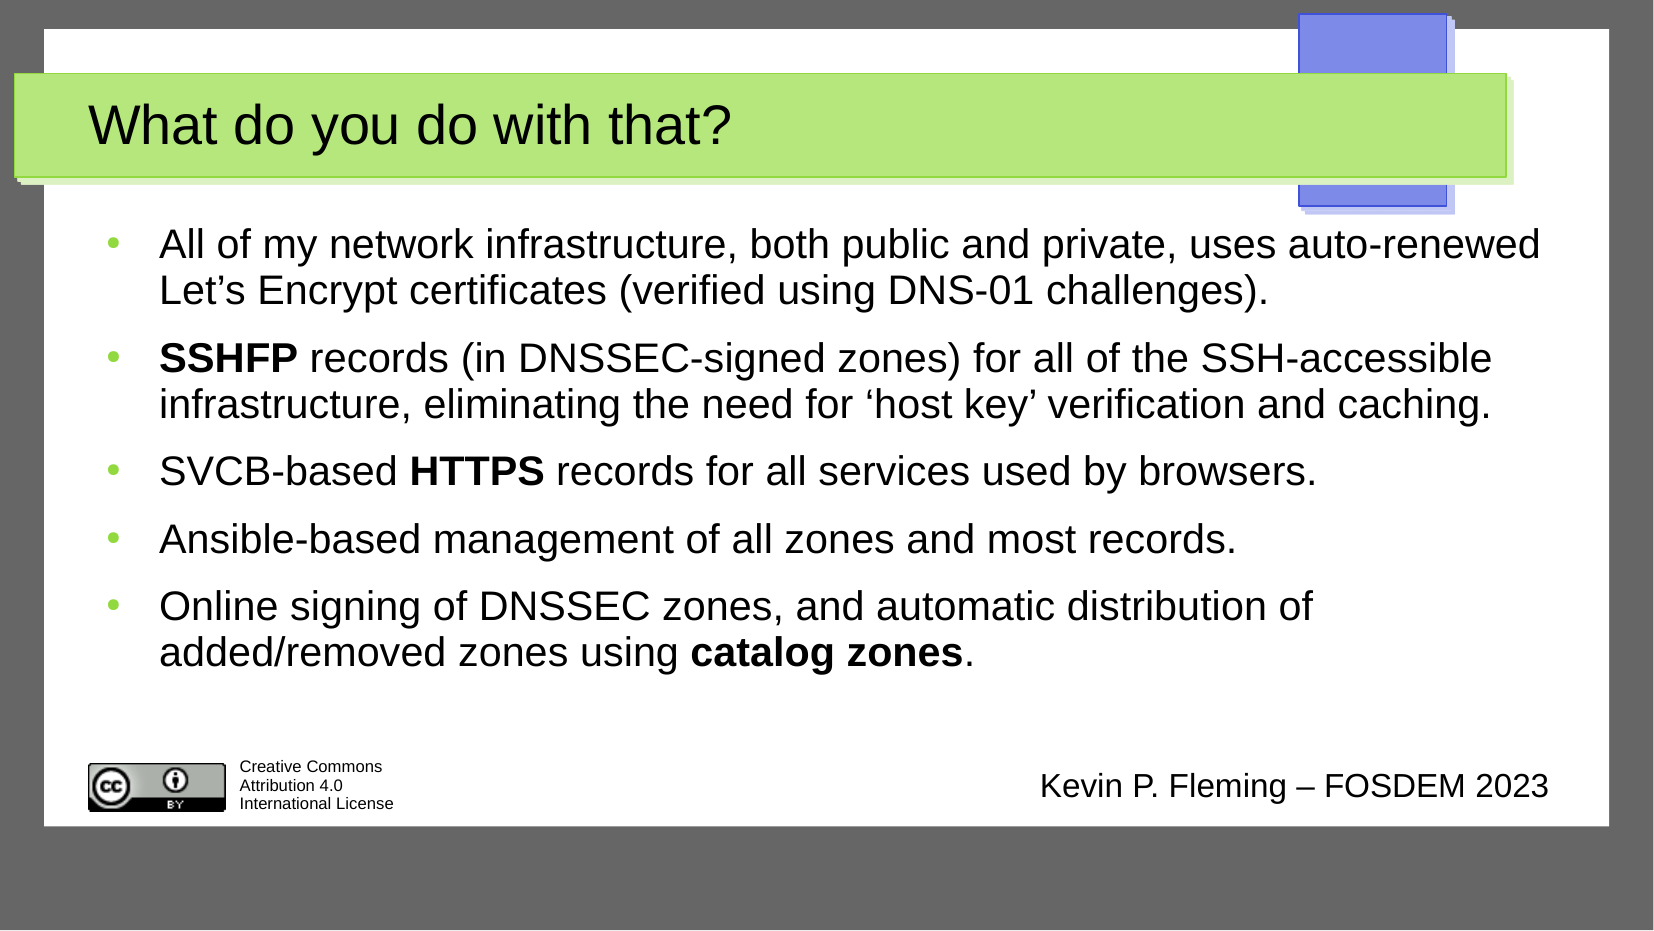

# What do you do with that?
All of my network infrastructure, both public and private, uses auto-renewed Let’s Encrypt certificates (verified using DNS-01 challenges).
SSHFP records (in DNSSEC-signed zones) for all of the SSH-accessible infrastructure, eliminating the need for ‘host key’ verification and caching.
SVCB-based HTTPS records for all services used by browsers.
Ansible-based management of all zones and most records.
Online signing of DNSSEC zones, and automatic distribution of added/removed zones using catalog zones.